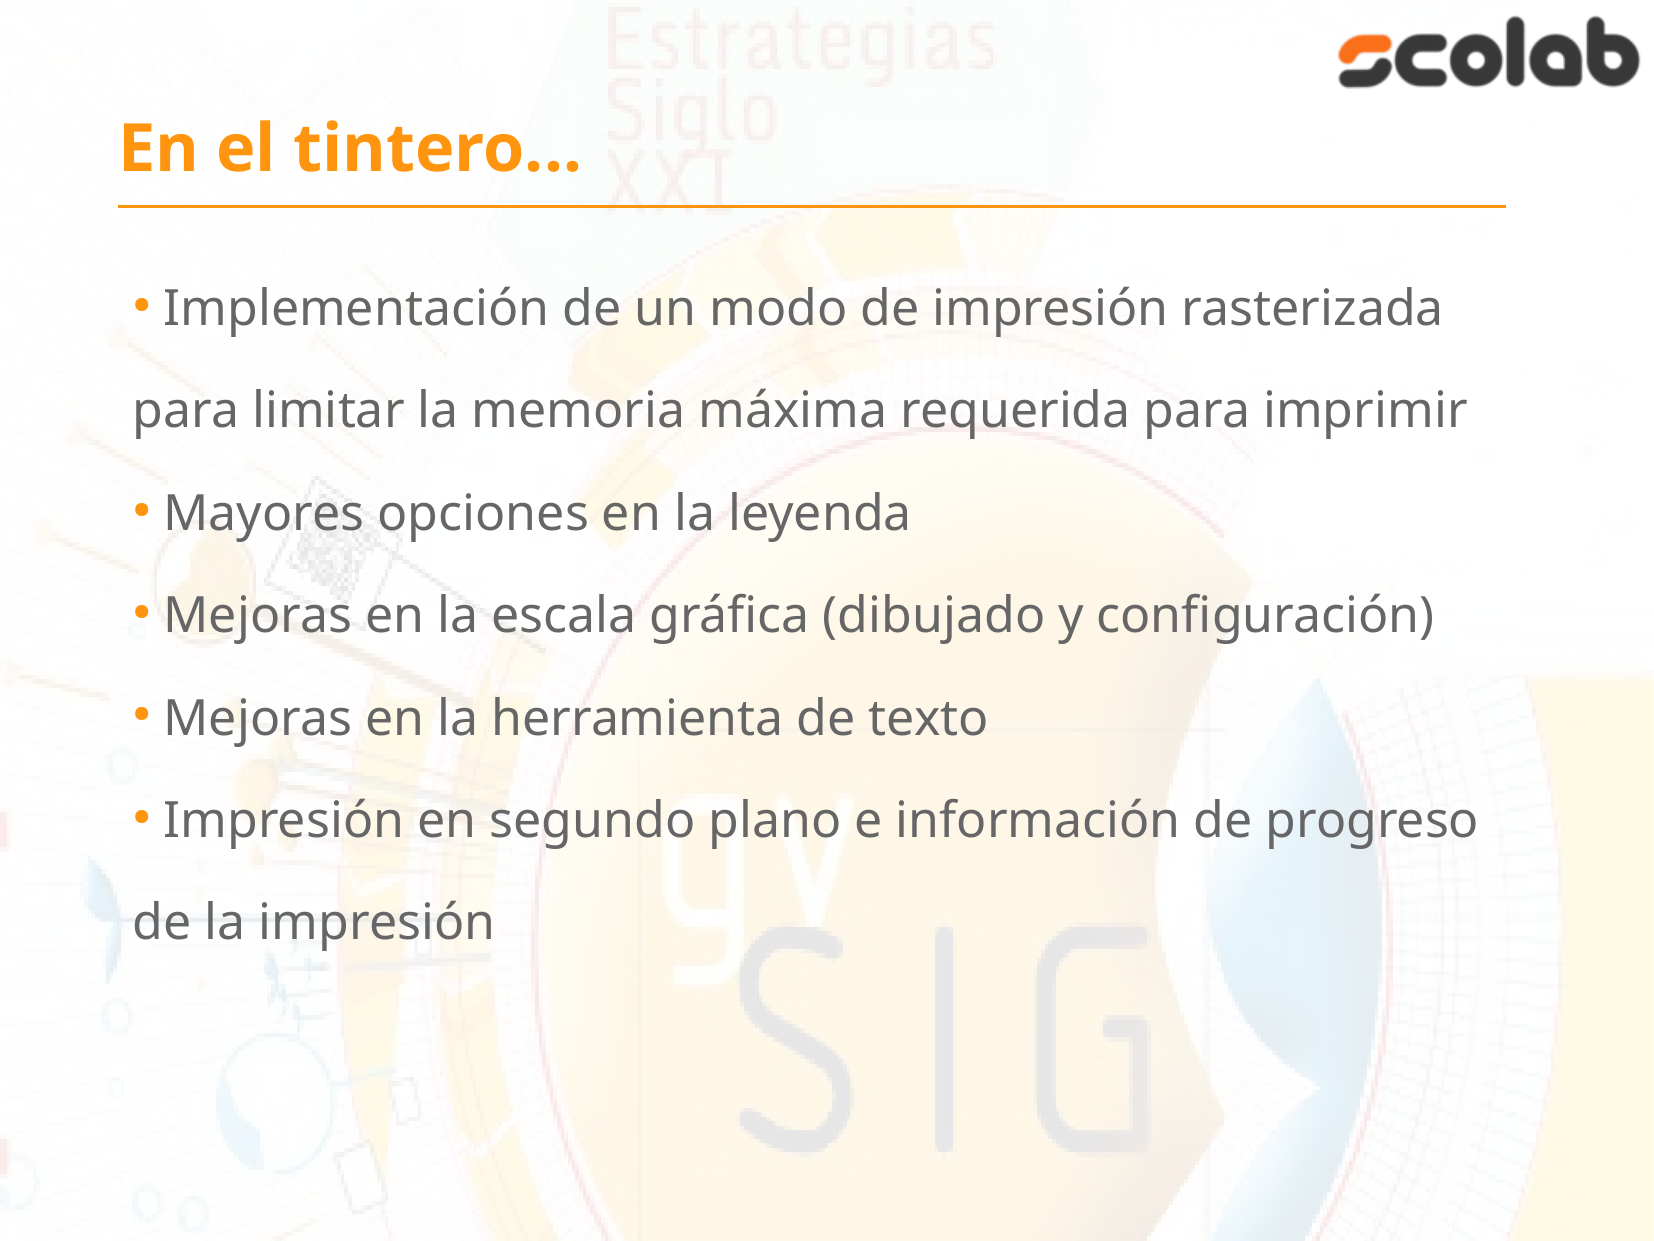

# En el tintero...
 Implementación de un modo de impresión rasterizada para limitar la memoria máxima requerida para imprimir
 Mayores opciones en la leyenda
 Mejoras en la escala gráfica (dibujado y configuración)
 Mejoras en la herramienta de texto
 Impresión en segundo plano e información de progreso de la impresión